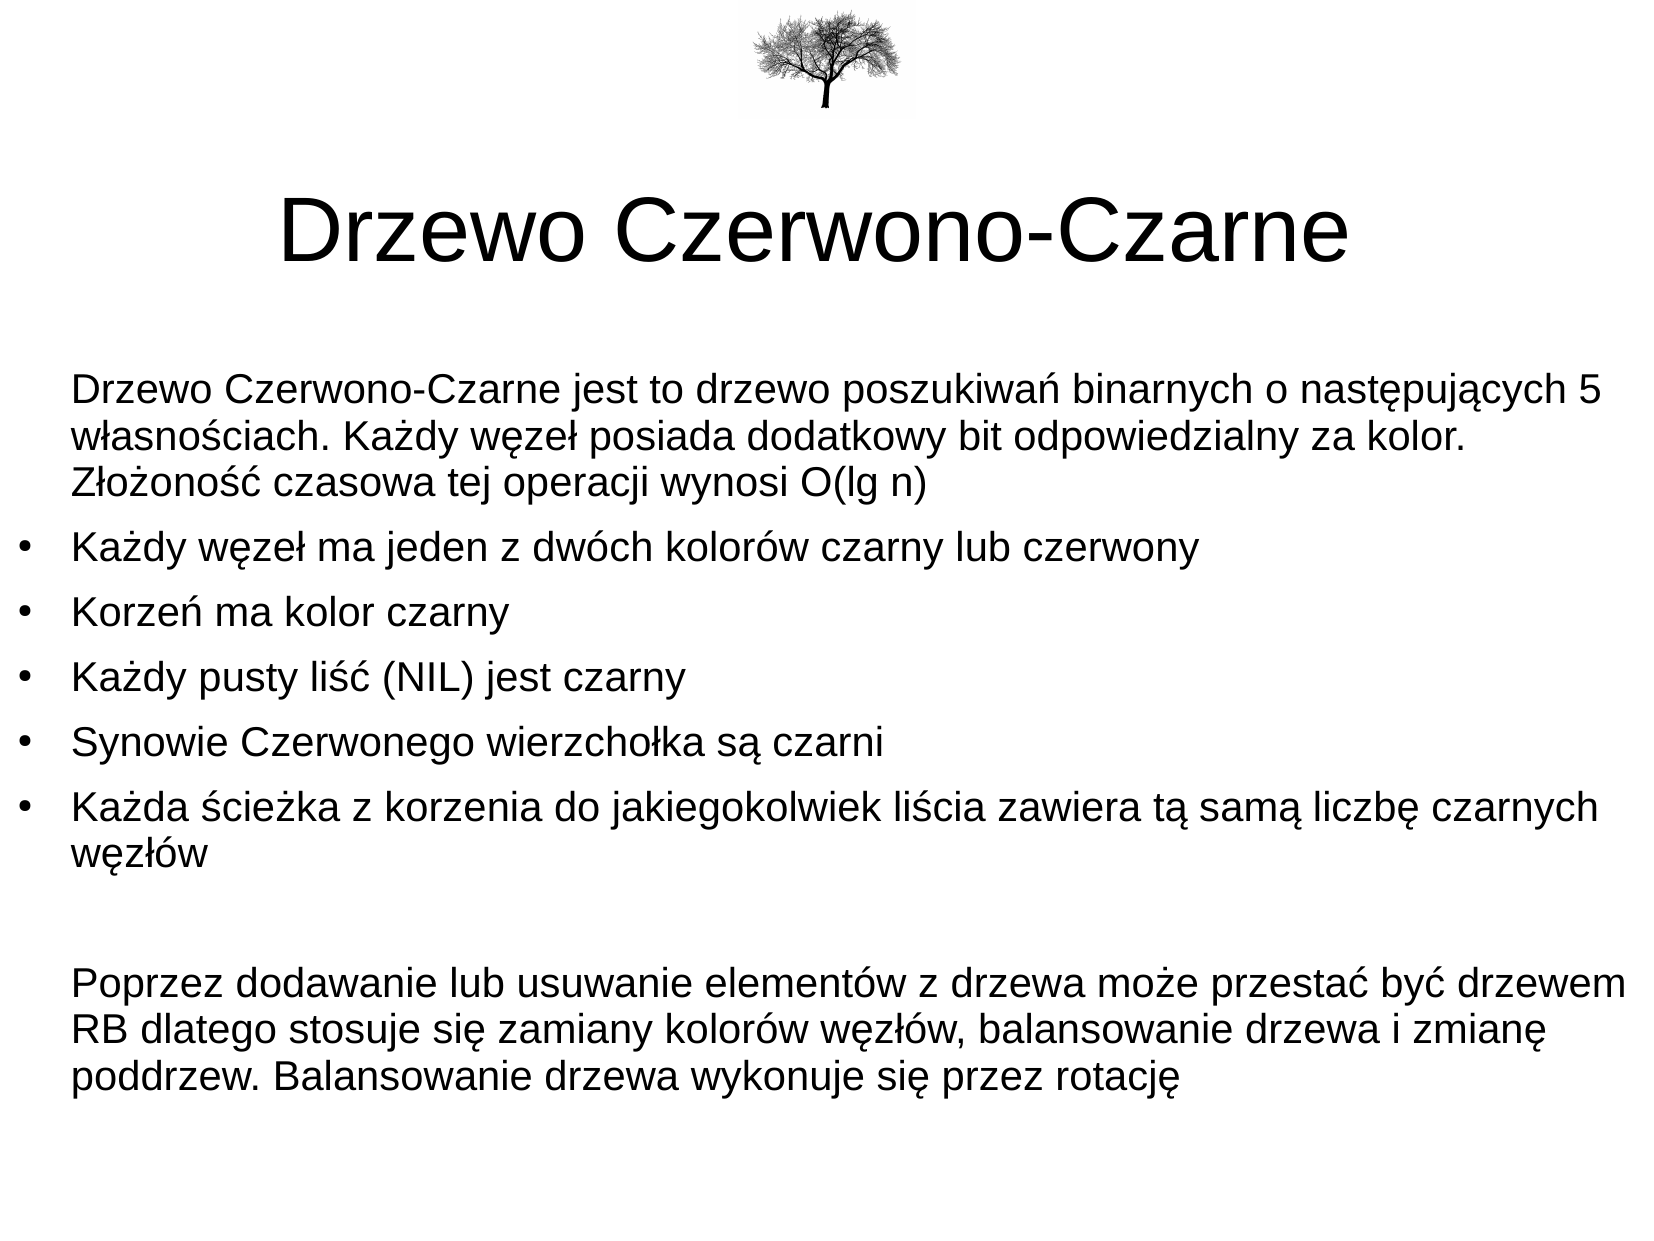

# Drzewo Czerwono-Czarne
Drzewo Czerwono-Czarne jest to drzewo poszukiwań binarnych o następujących 5 własnościach. Każdy węzeł posiada dodatkowy bit odpowiedzialny za kolor. Złożoność czasowa tej operacji wynosi O(lg n)
Każdy węzeł ma jeden z dwóch kolorów czarny lub czerwony
Korzeń ma kolor czarny
Każdy pusty liść (NIL) jest czarny
Synowie Czerwonego wierzchołka są czarni
Każda ścieżka z korzenia do jakiegokolwiek liścia zawiera tą samą liczbę czarnych węzłów
Poprzez dodawanie lub usuwanie elementów z drzewa może przestać być drzewem RB dlatego stosuje się zamiany kolorów węzłów, balansowanie drzewa i zmianę poddrzew. Balansowanie drzewa wykonuje się przez rotację